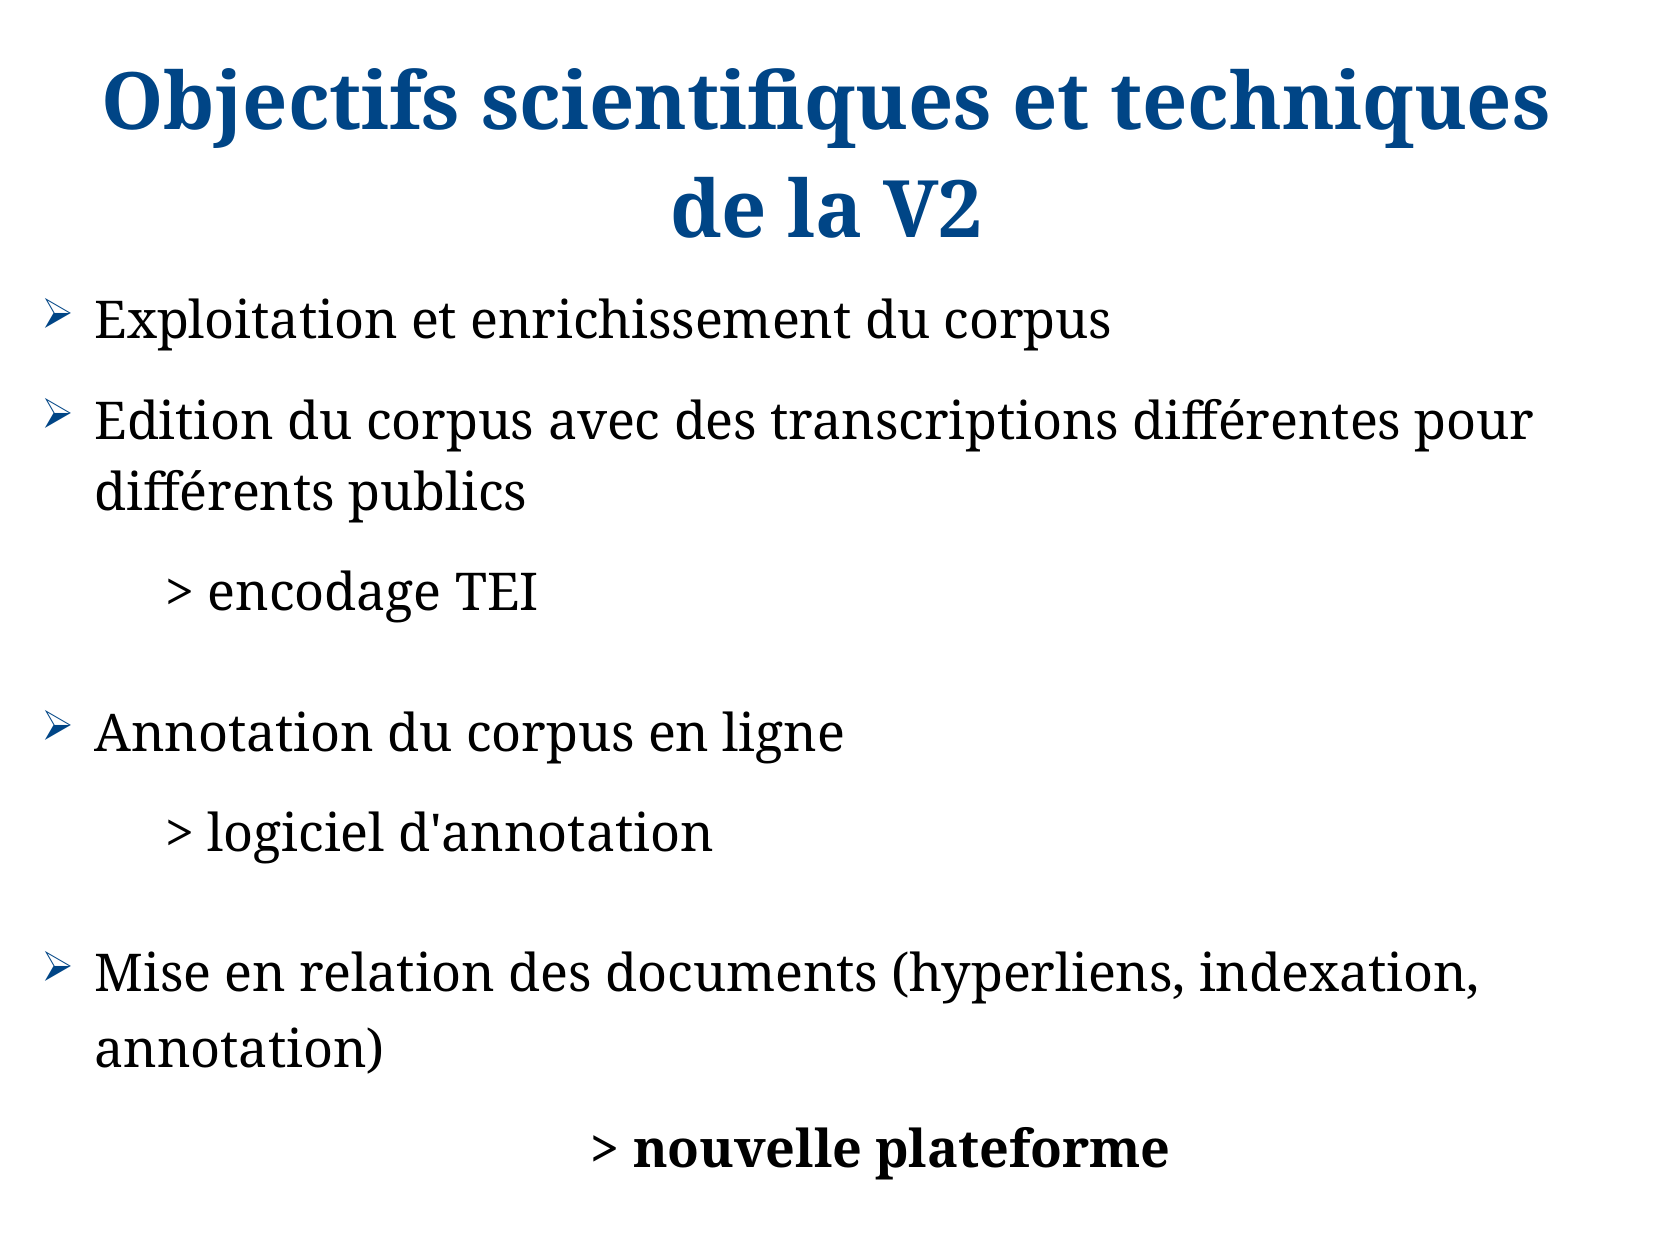

# Objectifs scientifiques et techniques de la V2
Exploitation et enrichissement du corpus
Edition du corpus avec des transcriptions différentes pour différents publics
> encodage TEI
Annotation du corpus en ligne
> logiciel d'annotation
Mise en relation des documents (hyperliens, indexation, annotation)
> nouvelle plateforme